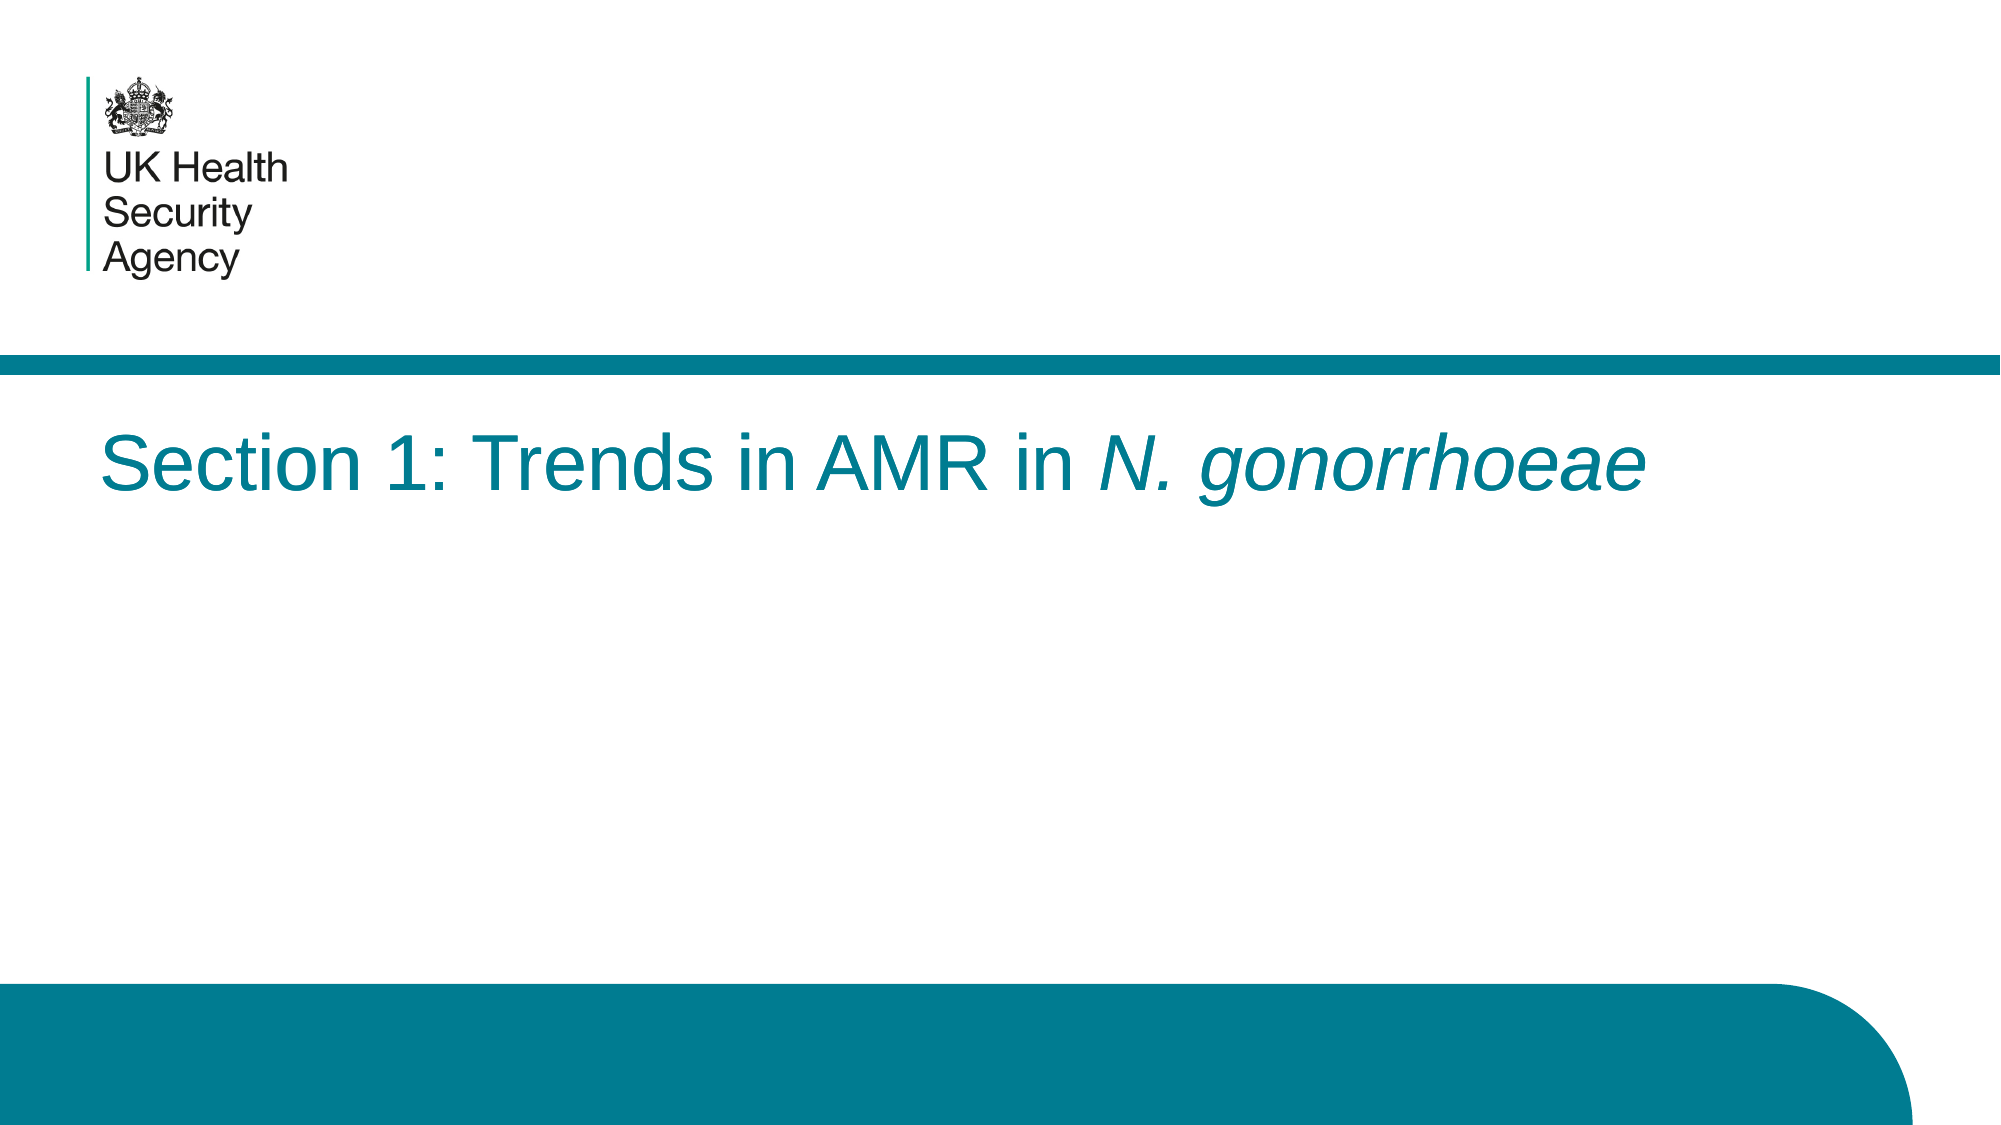

# Section 1: Trends in AMR in N. gonorrhoeae
Section 1: Trends in AMR in N. gonorrhoeae